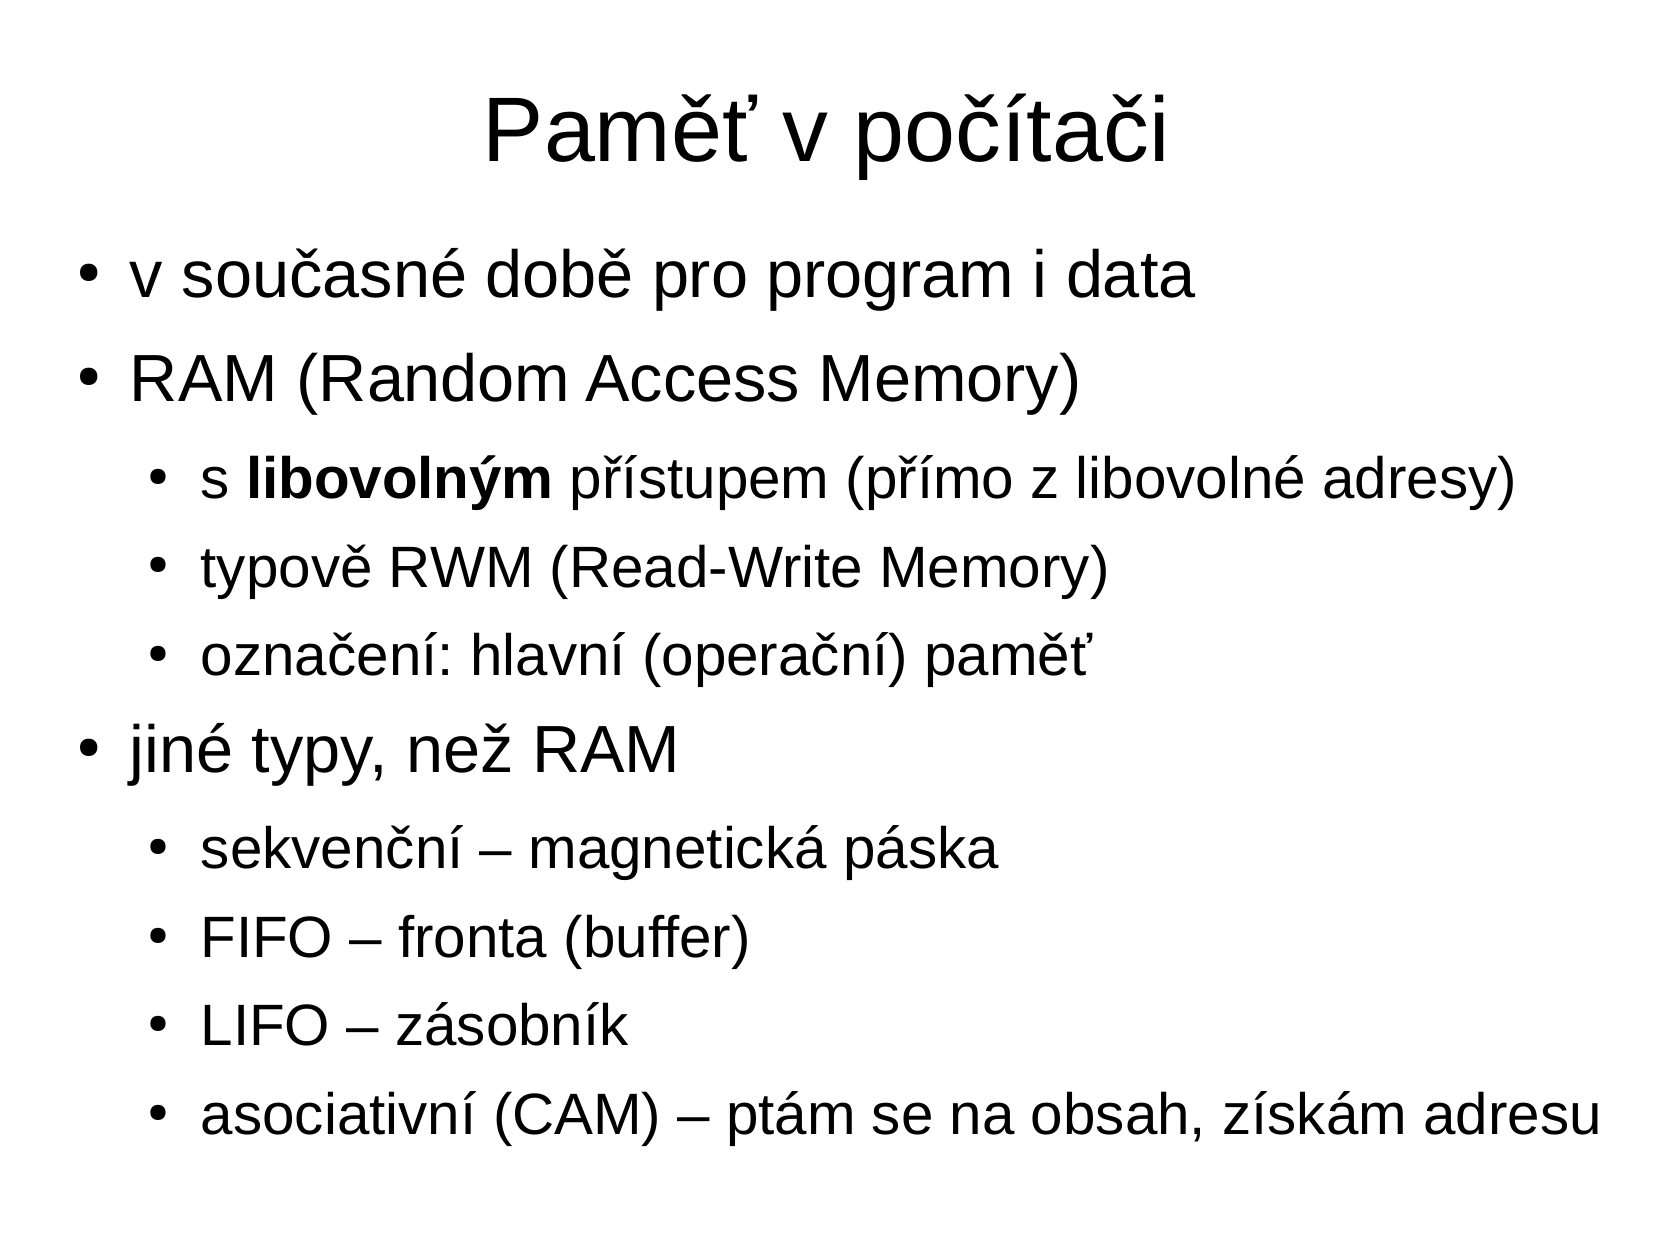

# Paměť v počítači
v současné době pro program i data
RAM (Random Access Memory)
s libovolným přístupem (přímo z libovolné adresy)
typově RWM (Read-Write Memory)
označení: hlavní (operační) paměť
jiné typy, než RAM
sekvenční – magnetická páska
FIFO – fronta (buffer)
LIFO – zásobník
asociativní (CAM) – ptám se na obsah, získám adresu